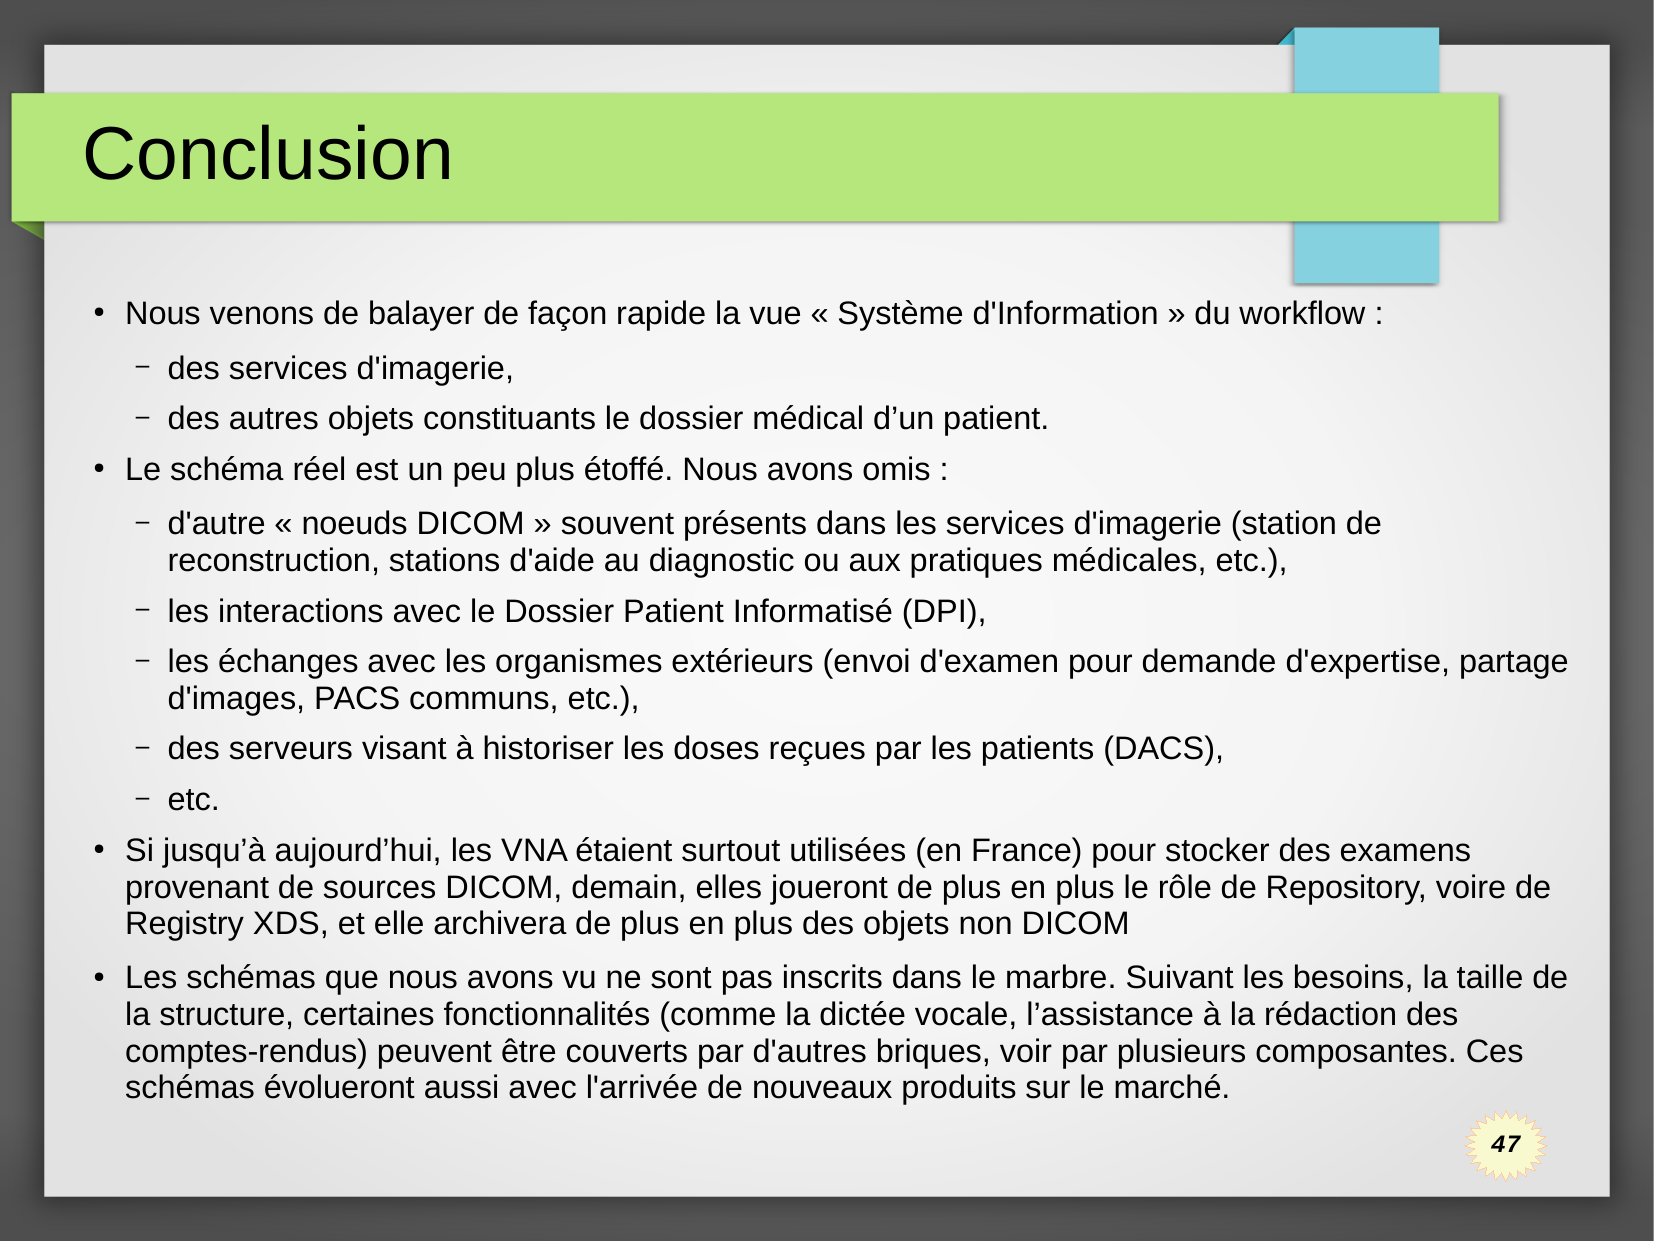

# Conclusion
Nous venons de balayer de façon rapide la vue « Système d'Information » du workflow :
des services d'imagerie,
des autres objets constituants le dossier médical d’un patient.
Le schéma réel est un peu plus étoffé. Nous avons omis :
d'autre « noeuds DICOM » souvent présents dans les services d'imagerie (station de reconstruction, stations d'aide au diagnostic ou aux pratiques médicales, etc.),
les interactions avec le Dossier Patient Informatisé (DPI),
les échanges avec les organismes extérieurs (envoi d'examen pour demande d'expertise, partage d'images, PACS communs, etc.),
des serveurs visant à historiser les doses reçues par les patients (DACS),
etc.
Si jusqu’à aujourd’hui, les VNA étaient surtout utilisées (en France) pour stocker des examens provenant de sources DICOM, demain, elles joueront de plus en plus le rôle de Repository, voire de Registry XDS, et elle archivera de plus en plus des objets non DICOM
Les schémas que nous avons vu ne sont pas inscrits dans le marbre. Suivant les besoins, la taille de la structure, certaines fonctionnalités (comme la dictée vocale, l’assistance à la rédaction des comptes-rendus) peuvent être couverts par d'autres briques, voir par plusieurs composantes. Ces schémas évolueront aussi avec l'arrivée de nouveaux produits sur le marché.